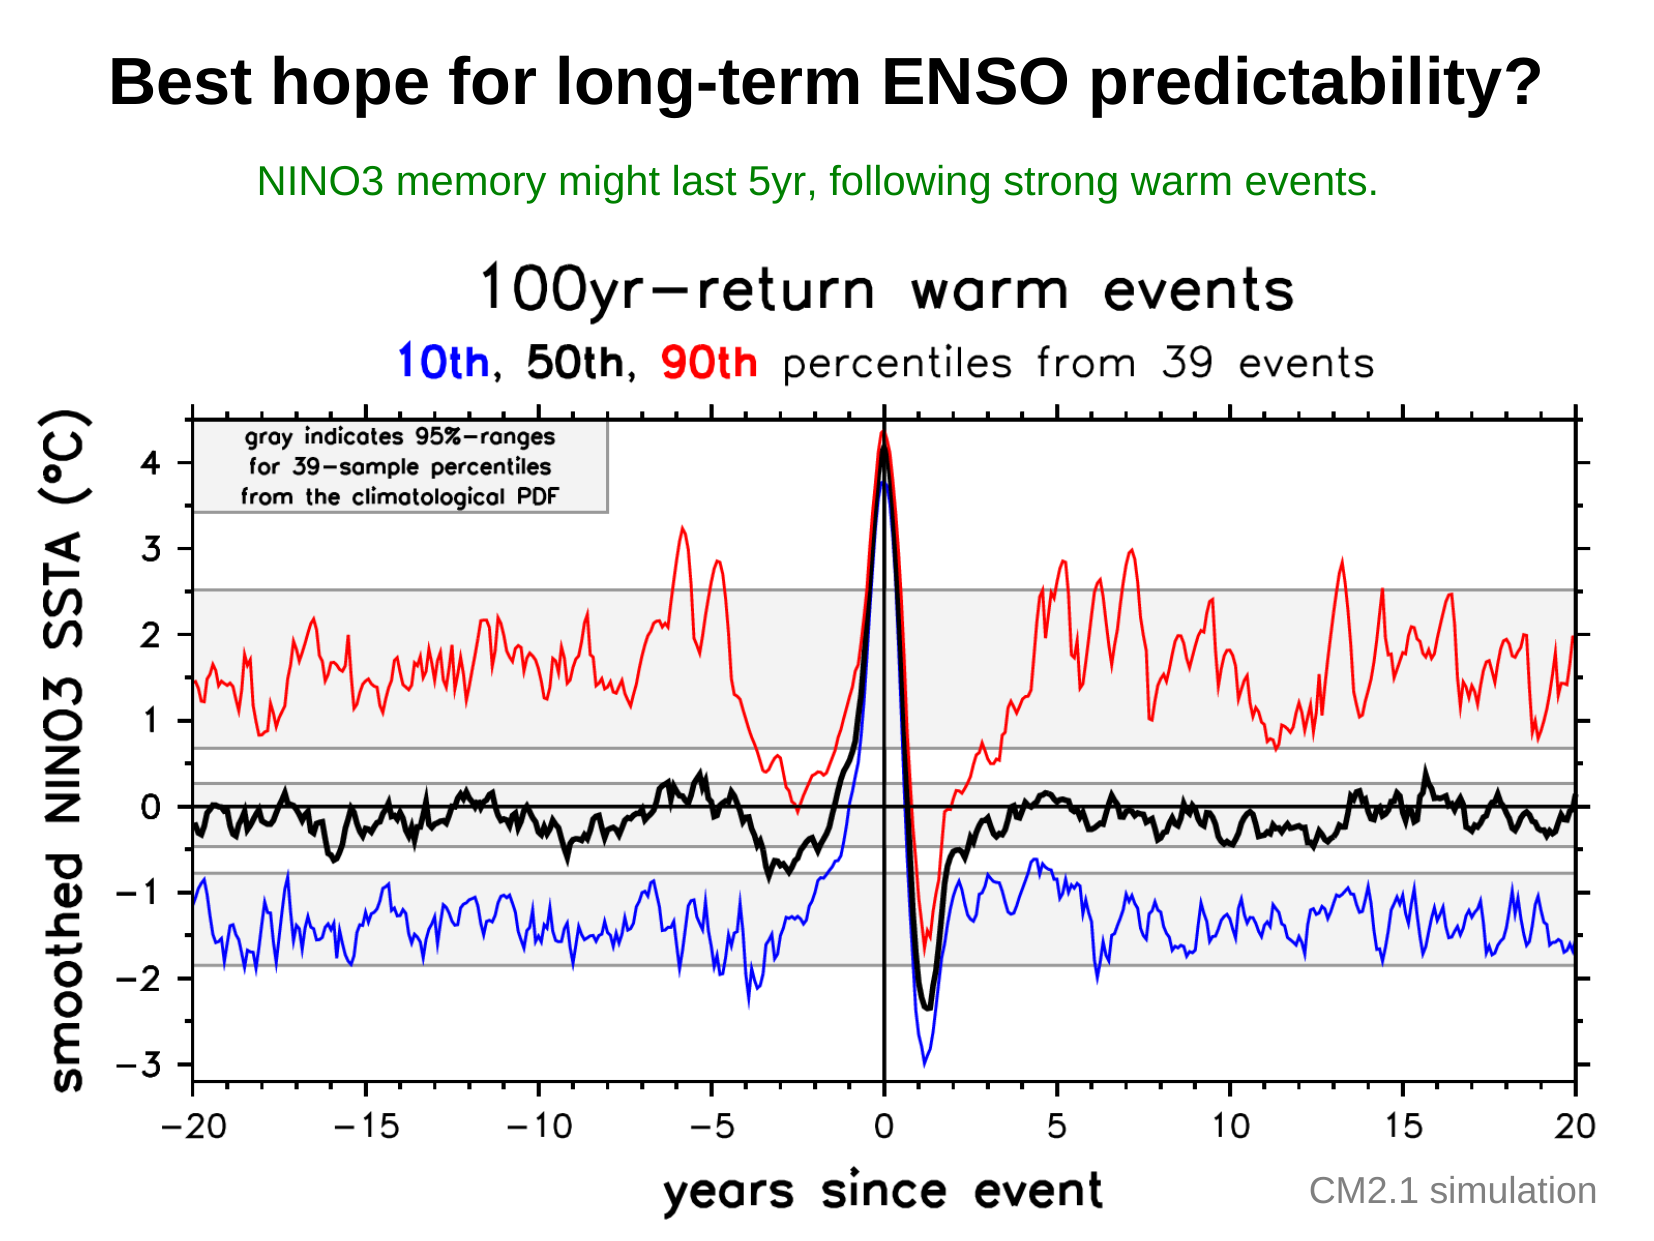

Best hope for long-term ENSO predictability?
NINO3 memory might last 5yr, following strong warm events.
CM2.1 simulation